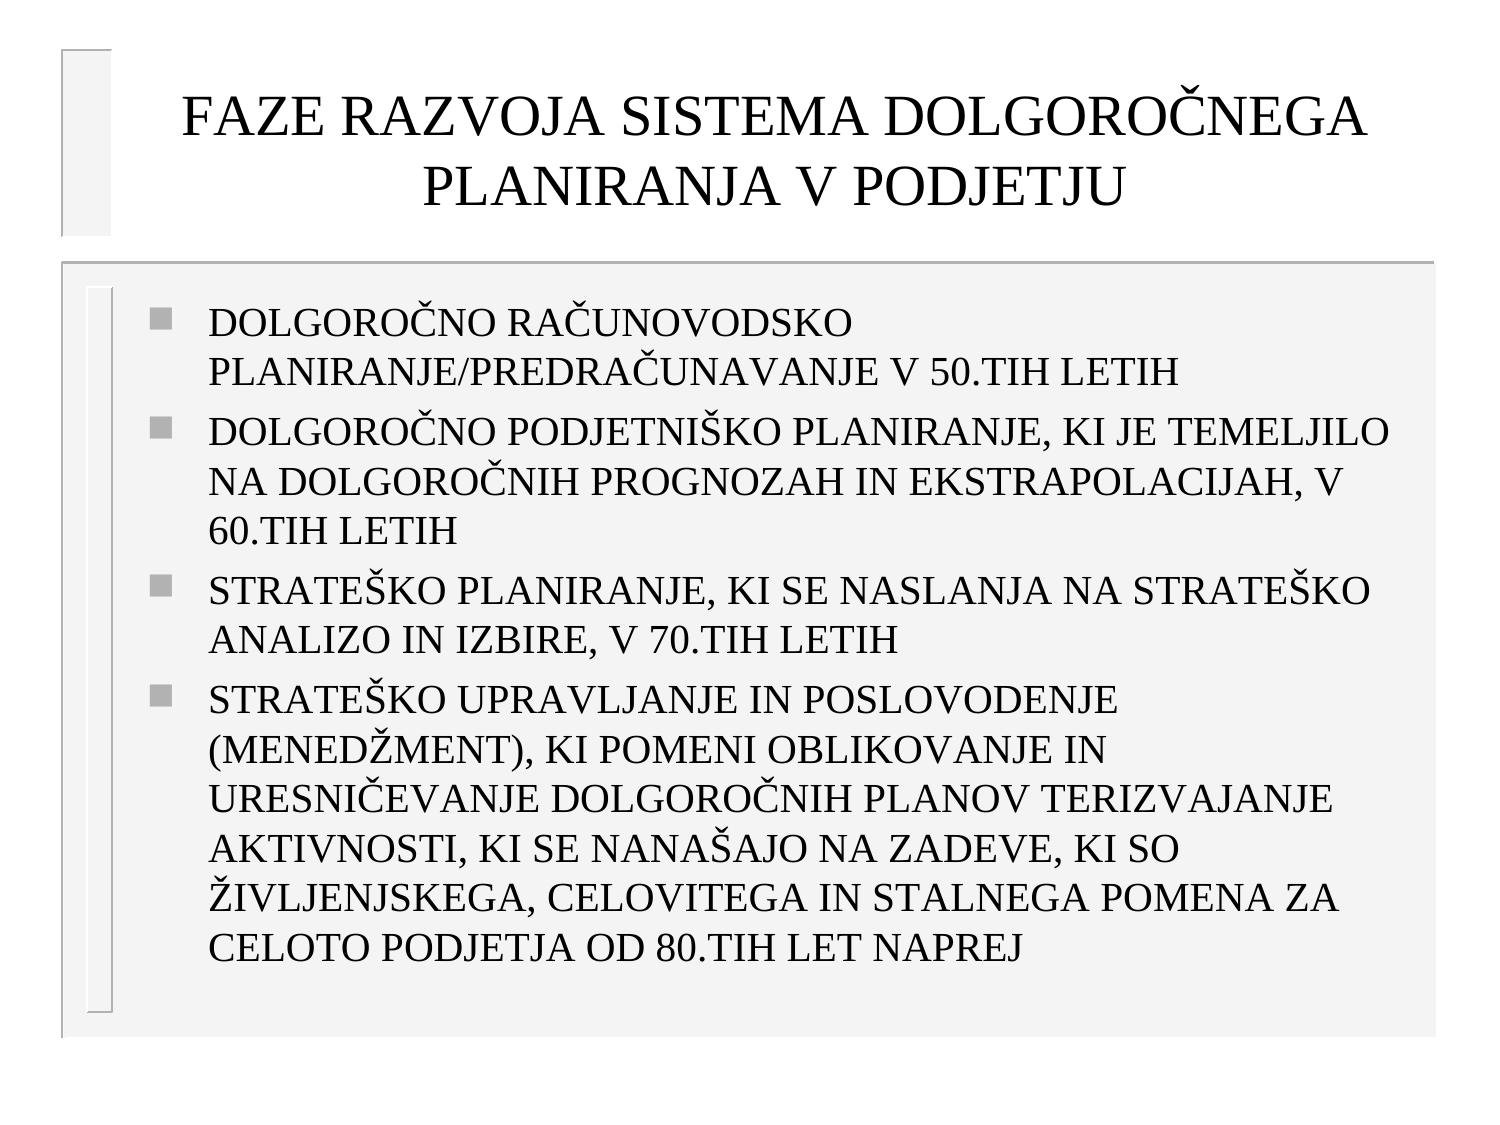

# FAZE RAZVOJA SISTEMA DOLGOROČNEGA PLANIRANJA V PODJETJU
DOLGOROČNO RAČUNOVODSKO PLANIRANJE/PREDRAČUNAVANJE V 50.TIH LETIH
DOLGOROČNO PODJETNIŠKO PLANIRANJE, KI JE TEMELJILO NA DOLGOROČNIH PROGNOZAH IN EKSTRAPOLACIJAH, V 60.TIH LETIH
STRATEŠKO PLANIRANJE, KI SE NASLANJA NA STRATEŠKO ANALIZO IN IZBIRE, V 70.TIH LETIH
STRATEŠKO UPRAVLJANJE IN POSLOVODENJE (MENEDŽMENT), KI POMENI OBLIKOVANJE IN URESNIČEVANJE DOLGOROČNIH PLANOV TERIZVAJANJE AKTIVNOSTI, KI SE NANAŠAJO NA ZADEVE, KI SO ŽIVLJENJSKEGA, CELOVITEGA IN STALNEGA POMENA ZA CELOTO PODJETJA OD 80.TIH LET NAPREJ